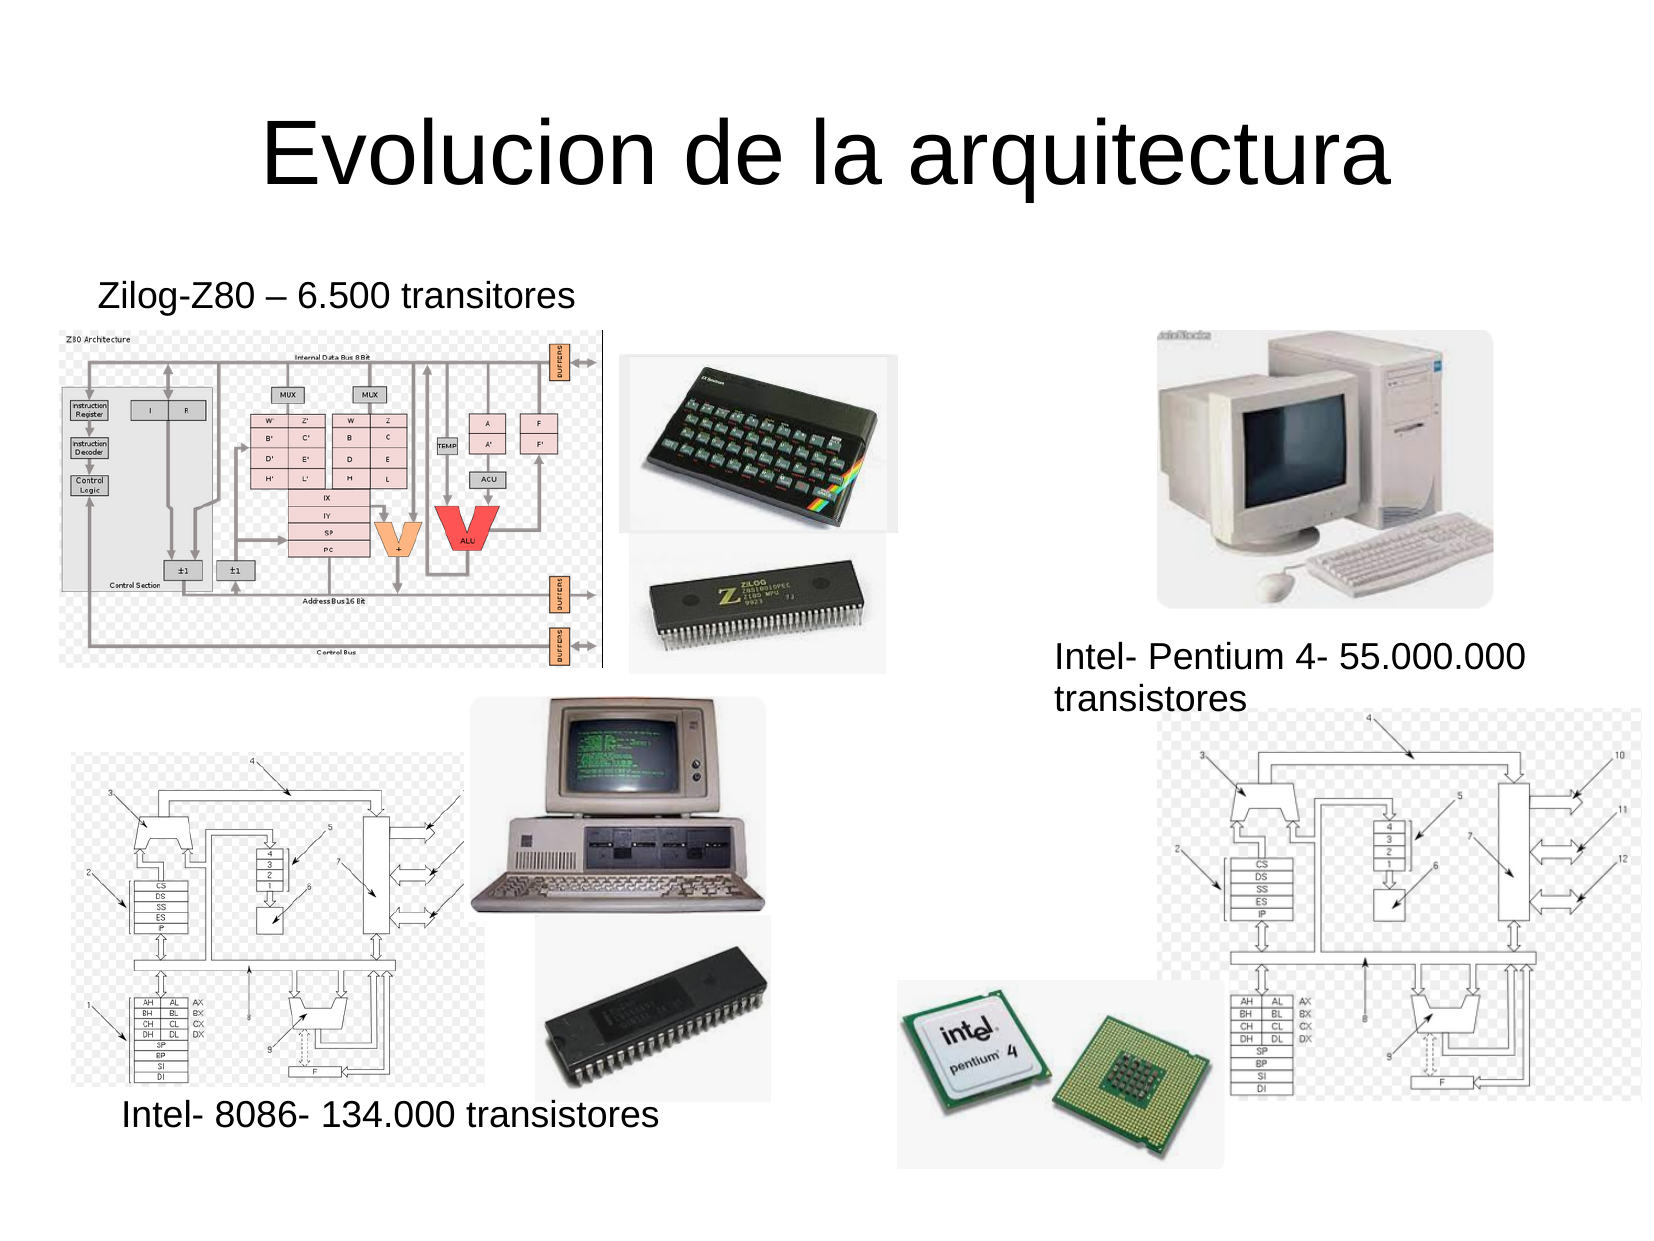

# Evolucion de la arquitectura
Zilog-Z80 – 6.500 transitores
Intel- Pentium 4- 55.000.000 transistores
Intel- 8086- 134.000 transistores